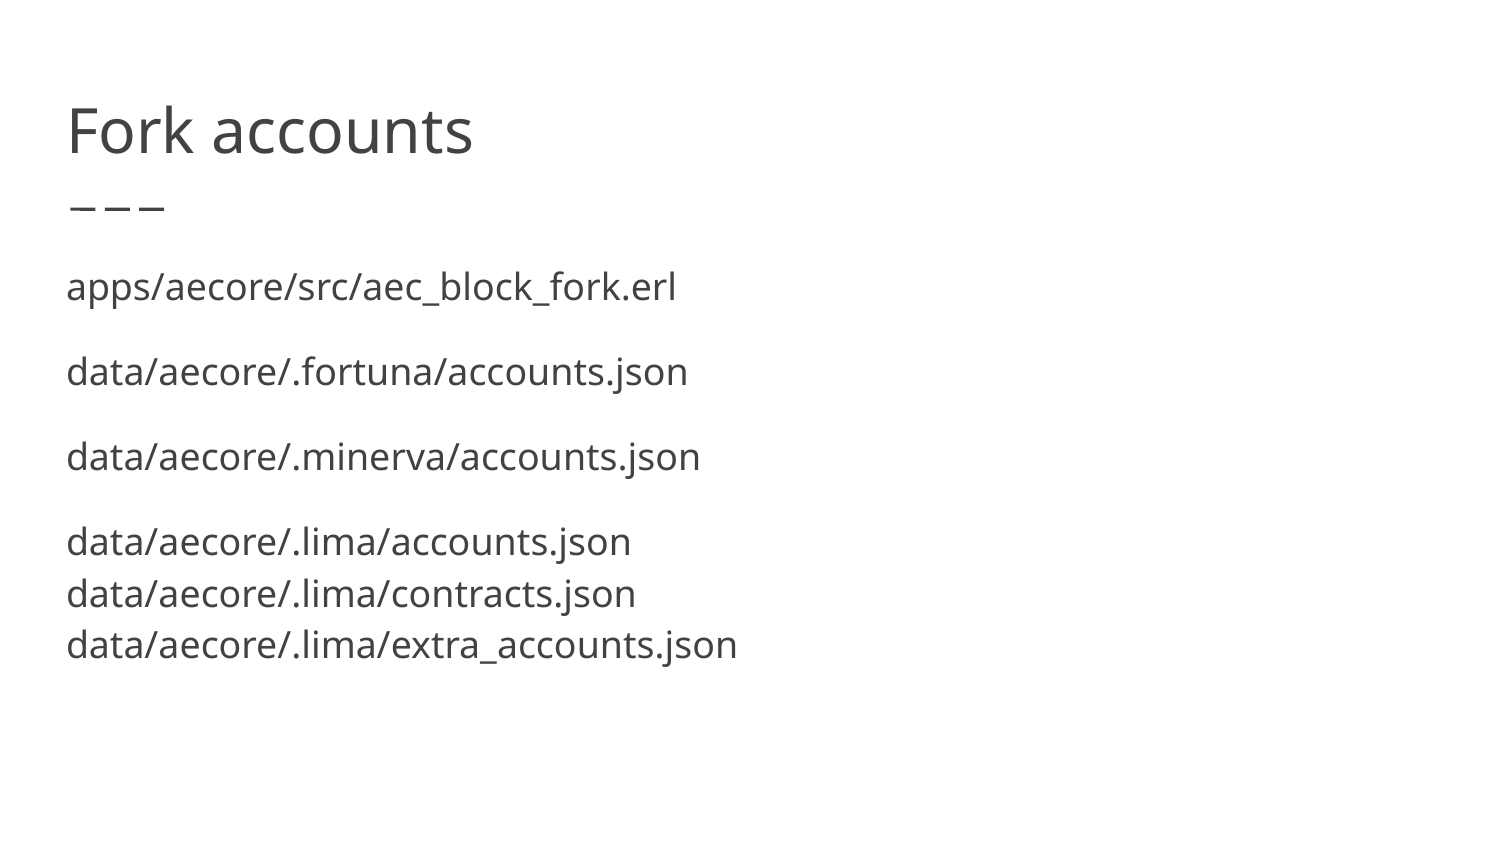

# Fork accounts
apps/aecore/src/aec_block_fork.erl
data/aecore/.fortuna/accounts.json
data/aecore/.minerva/accounts.json
data/aecore/.lima/accounts.json
data/aecore/.lima/contracts.json
data/aecore/.lima/extra_accounts.json